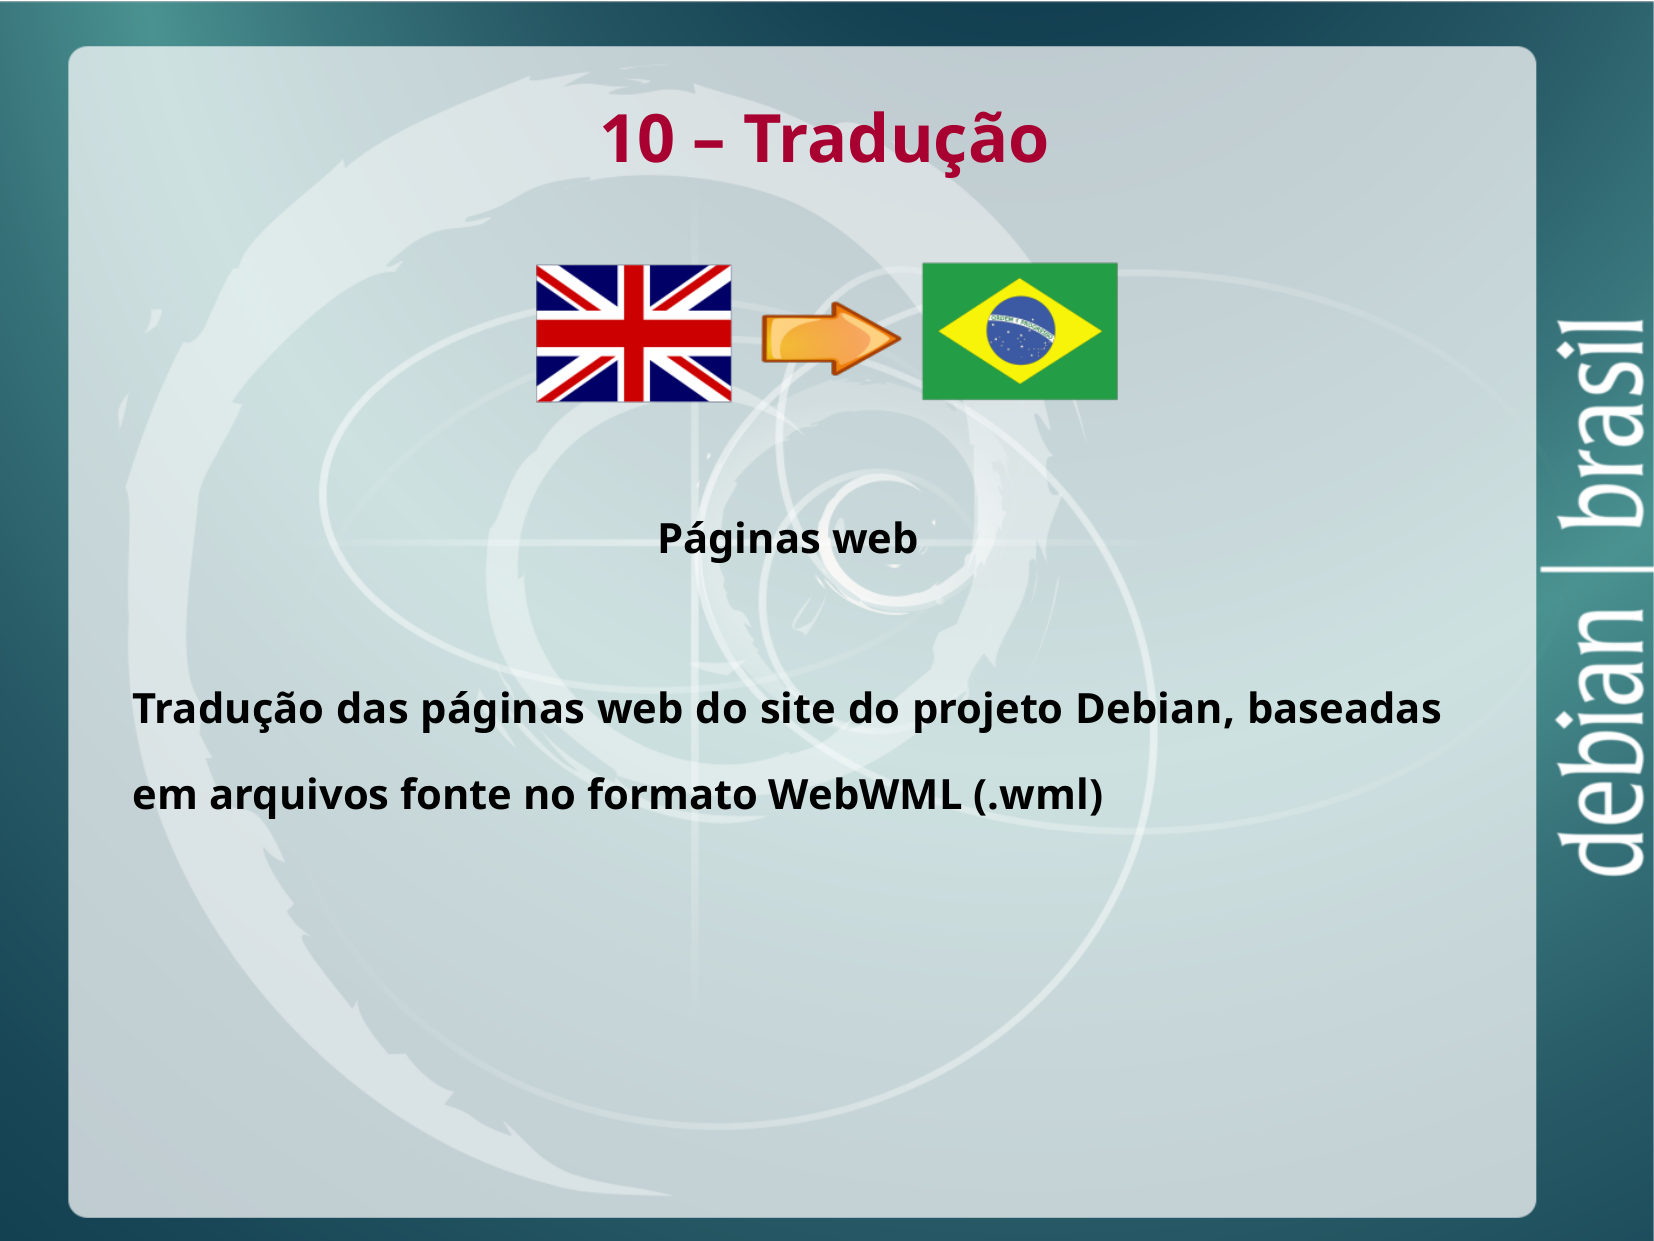

10 – Tradução
Páginas web
Tradução das páginas web do site do projeto Debian, baseadas em arquivos fonte no formato WebWML (.wml)